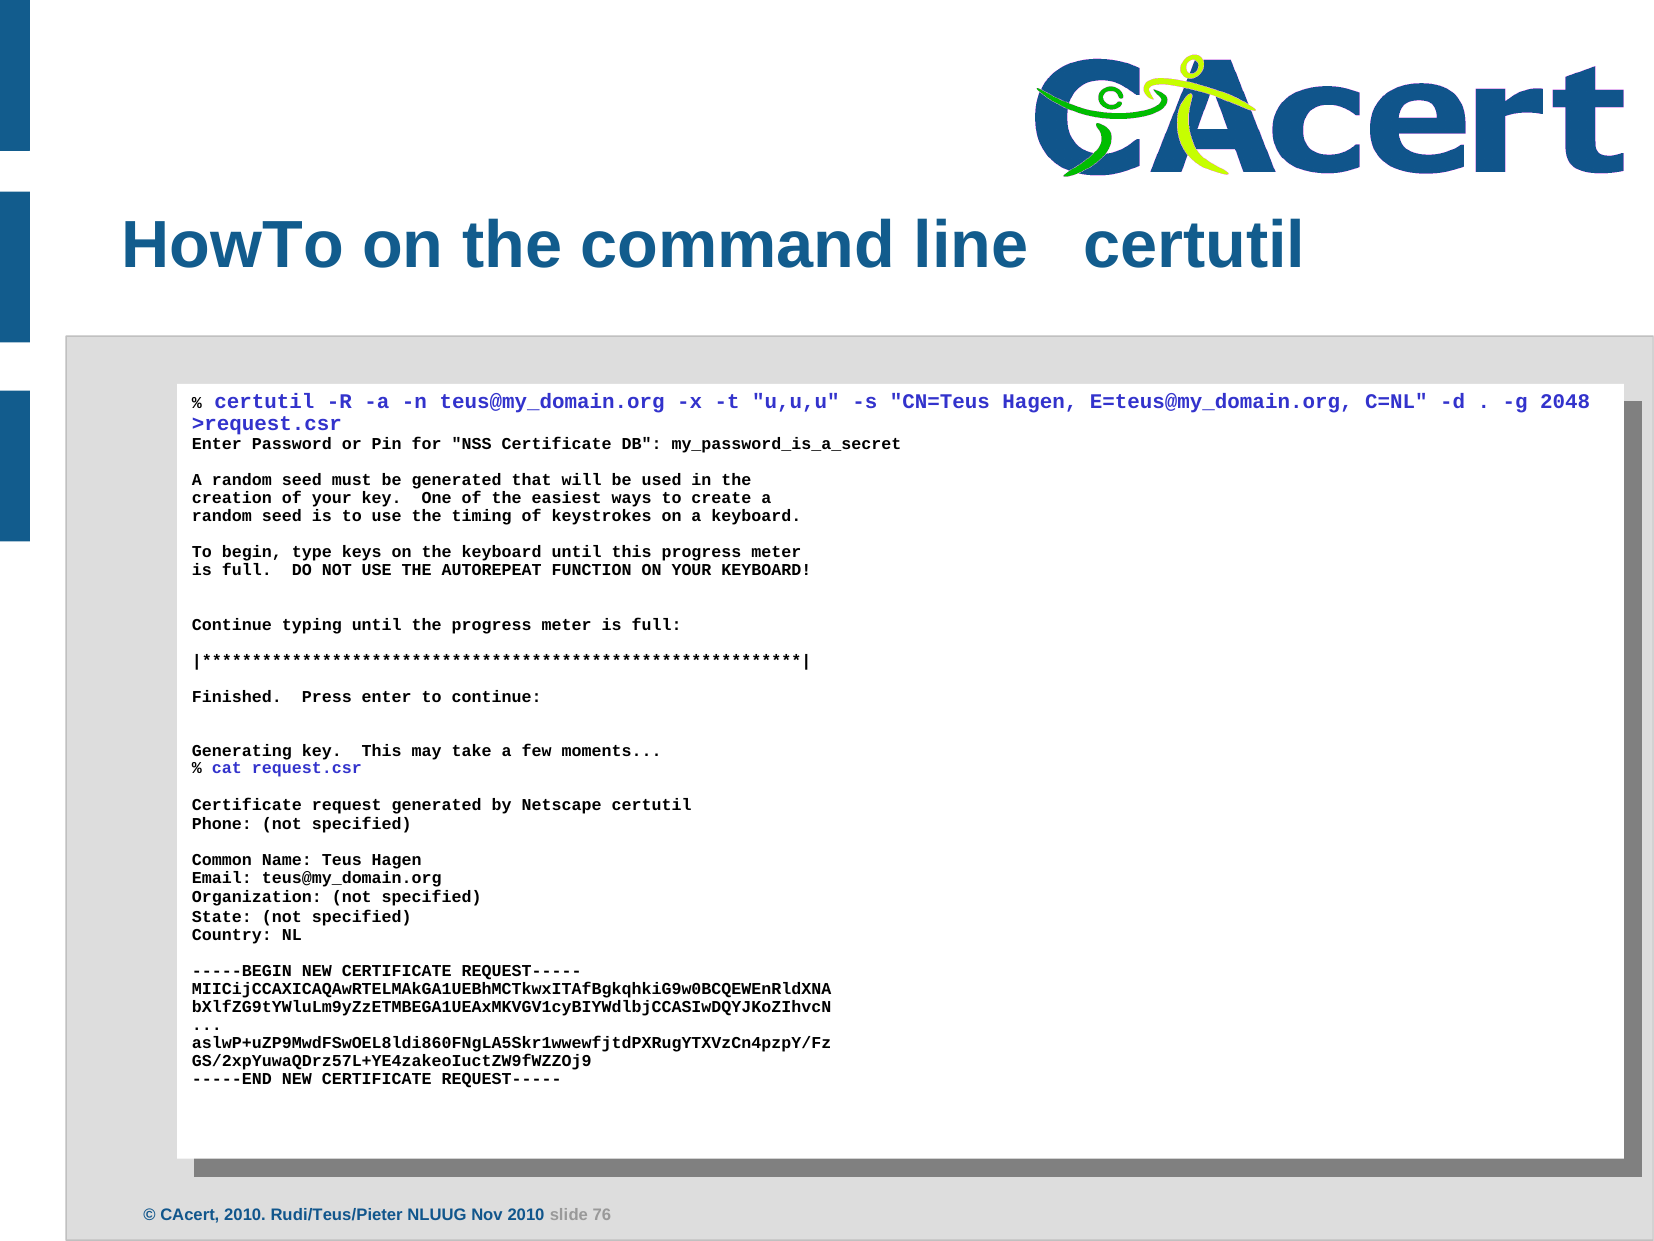

# HowTo on the command line certutil
% certutil -R -a -n teus@my_domain.org -x -t "u,u,u" -s "CN=Teus Hagen, E=teus@my_domain.org, C=NL" -d . -g 2048 >request.csr
Enter Password or Pin for "NSS Certificate DB": my_password_is_a_secret
A random seed must be generated that will be used in the
creation of your key. One of the easiest ways to create a
random seed is to use the timing of keystrokes on a keyboard.
To begin, type keys on the keyboard until this progress meter
is full. DO NOT USE THE AUTOREPEAT FUNCTION ON YOUR KEYBOARD!
Continue typing until the progress meter is full:
|************************************************************|
Finished. Press enter to continue:
Generating key. This may take a few moments...
% cat request.csr
Certificate request generated by Netscape certutil
Phone: (not specified)‏
Common Name: Teus Hagen
Email: teus@my_domain.org
Organization: (not specified)‏
State: (not specified)‏
Country: NL
-----BEGIN NEW CERTIFICATE REQUEST-----
MIICijCCAXICAQAwRTELMAkGA1UEBhMCTkwxITAfBgkqhkiG9w0BCQEWEnRldXNA
bXlfZG9tYWluLm9yZzETMBEGA1UEAxMKVGV1cyBIYWdlbjCCASIwDQYJKoZIhvcN
...
aslwP+uZP9MwdFSwOEL8ldi860FNgLA5Skr1wwewfjtdPXRugYTXVzCn4pzpY/Fz
GS/2xpYuwaQDrz57L+YE4zakeoIuctZW9fWZZOj9
-----END NEW CERTIFICATE REQUEST-----